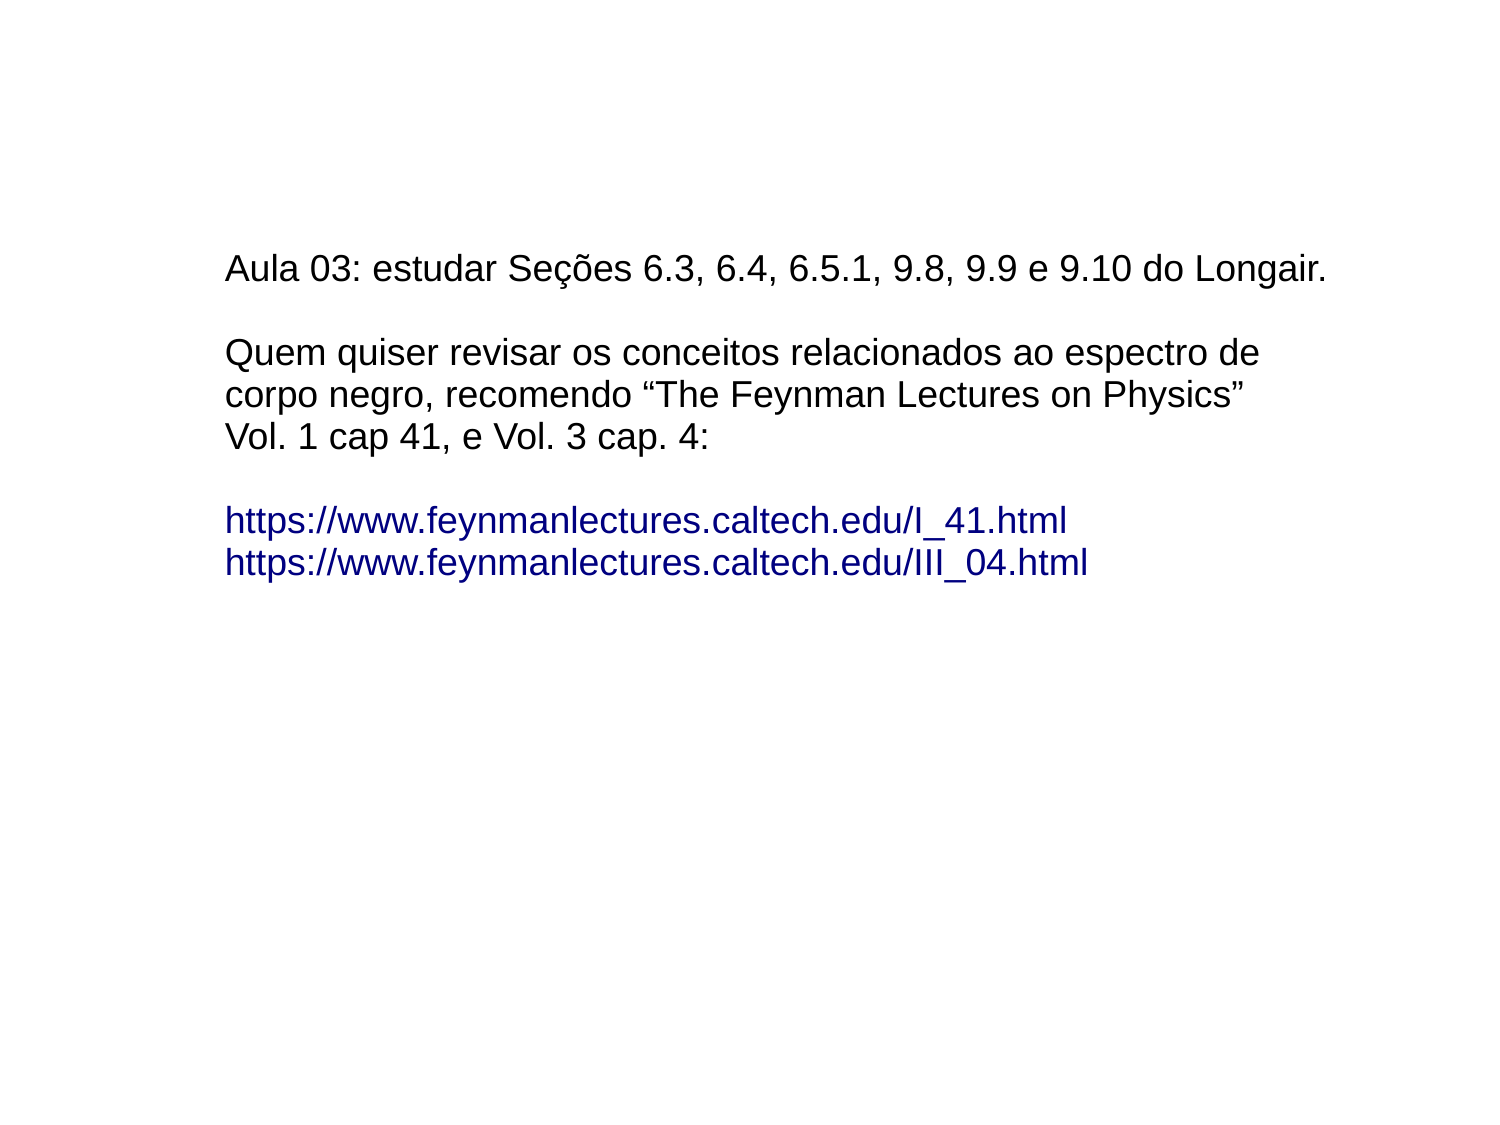

Aula 03: estudar Seções 6.3, 6.4, 6.5.1, 9.8, 9.9 e 9.10 do Longair.
Quem quiser revisar os conceitos relacionados ao espectro de
corpo negro, recomendo “The Feynman Lectures on Physics”
Vol. 1 cap 41, e Vol. 3 cap. 4:
https://www.feynmanlectures.caltech.edu/I_41.html
https://www.feynmanlectures.caltech.edu/III_04.html